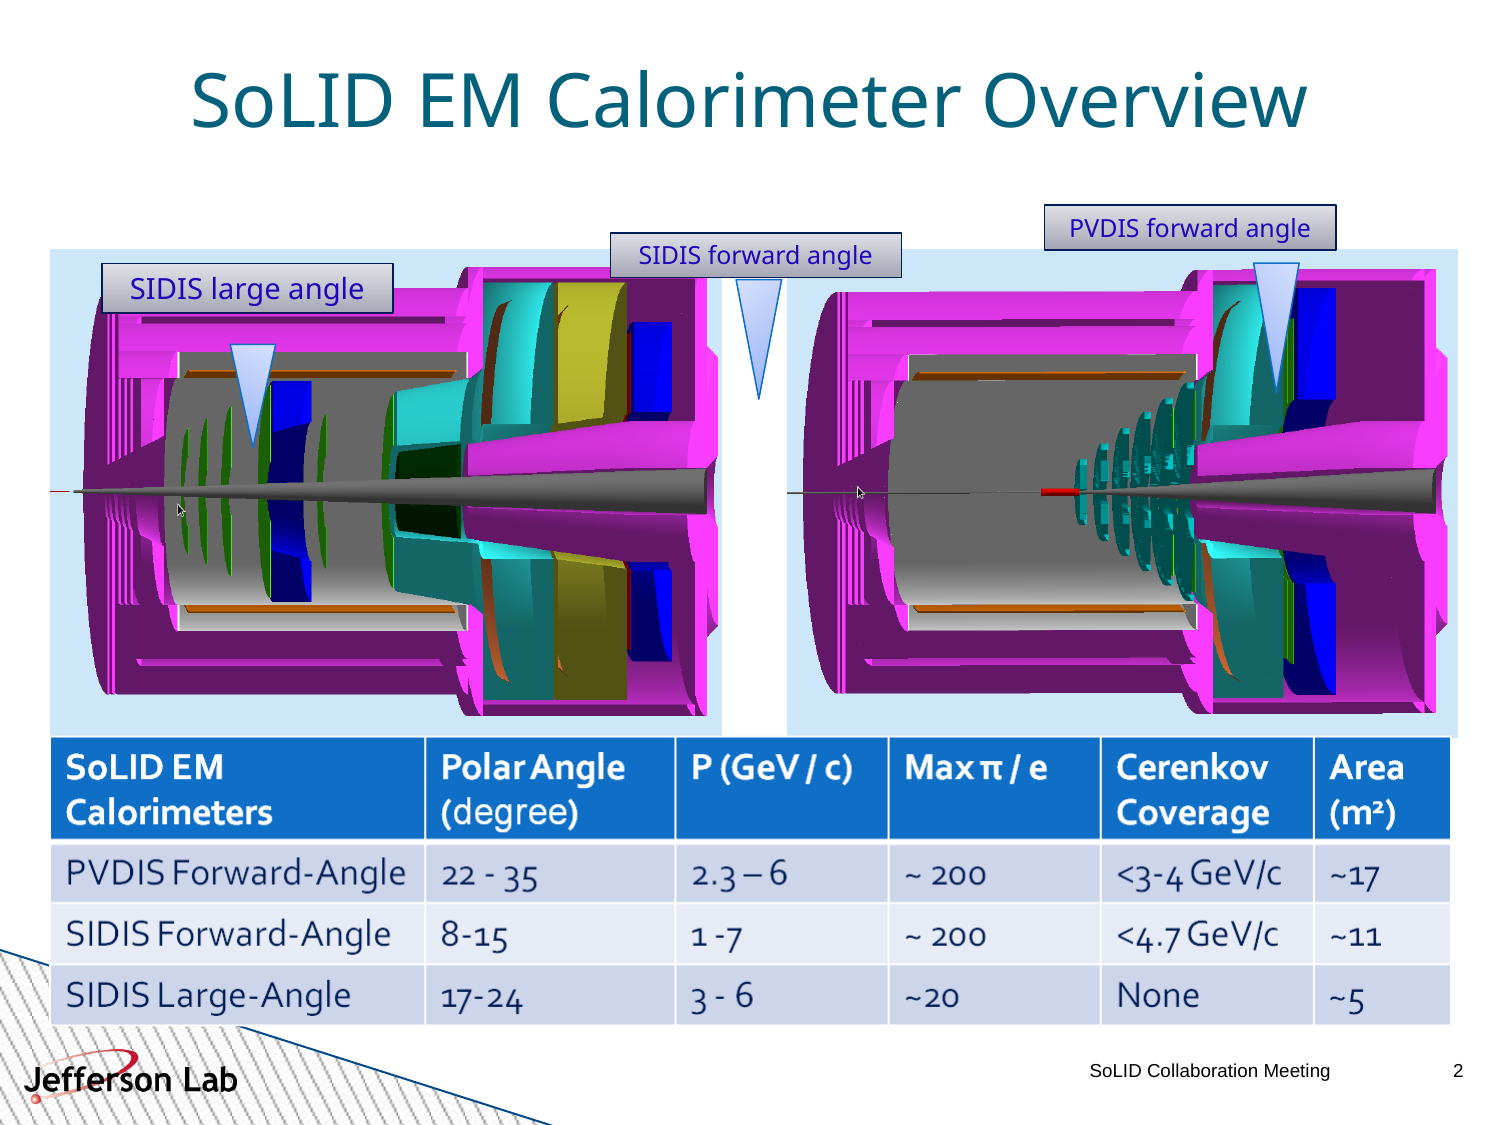

SoLID EM Calorimeter Overview
PVDIS forward angle
SIDIS forward angle
SIDIS large angle
SoLID Collaboration Meeting